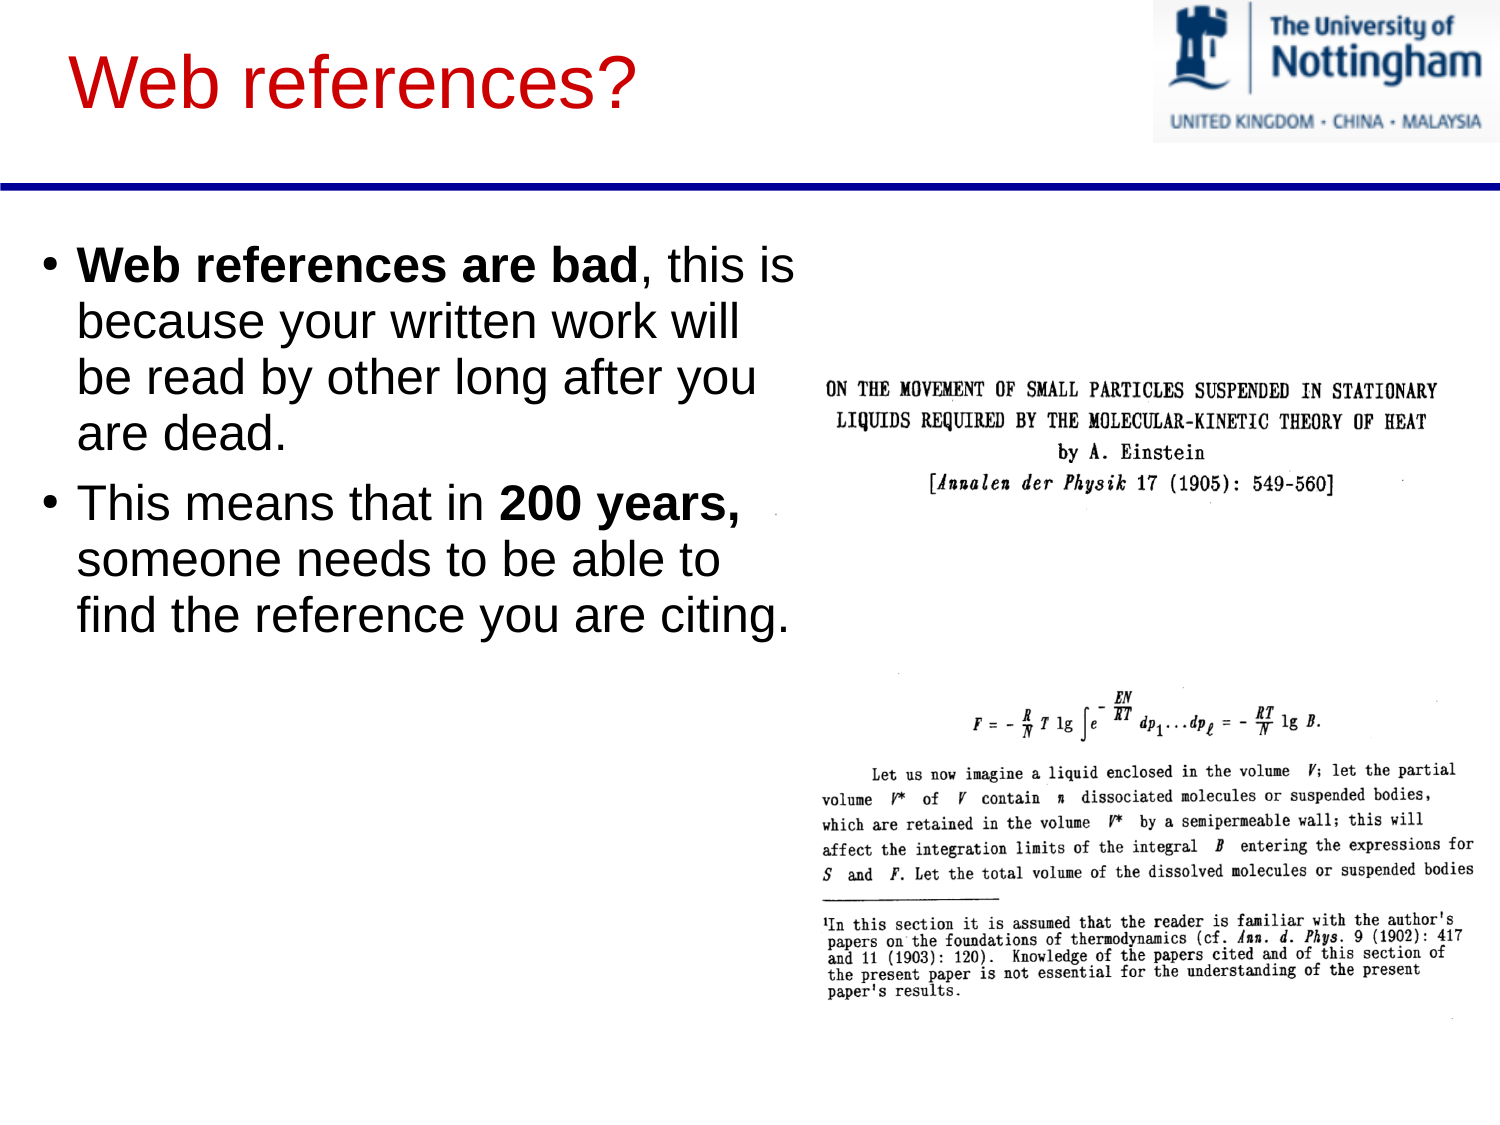

Web references?
Web references are bad, this is because your written work will be read by other long after you are dead.
This means that in 200 years, someone needs to be able to find the reference you are citing.